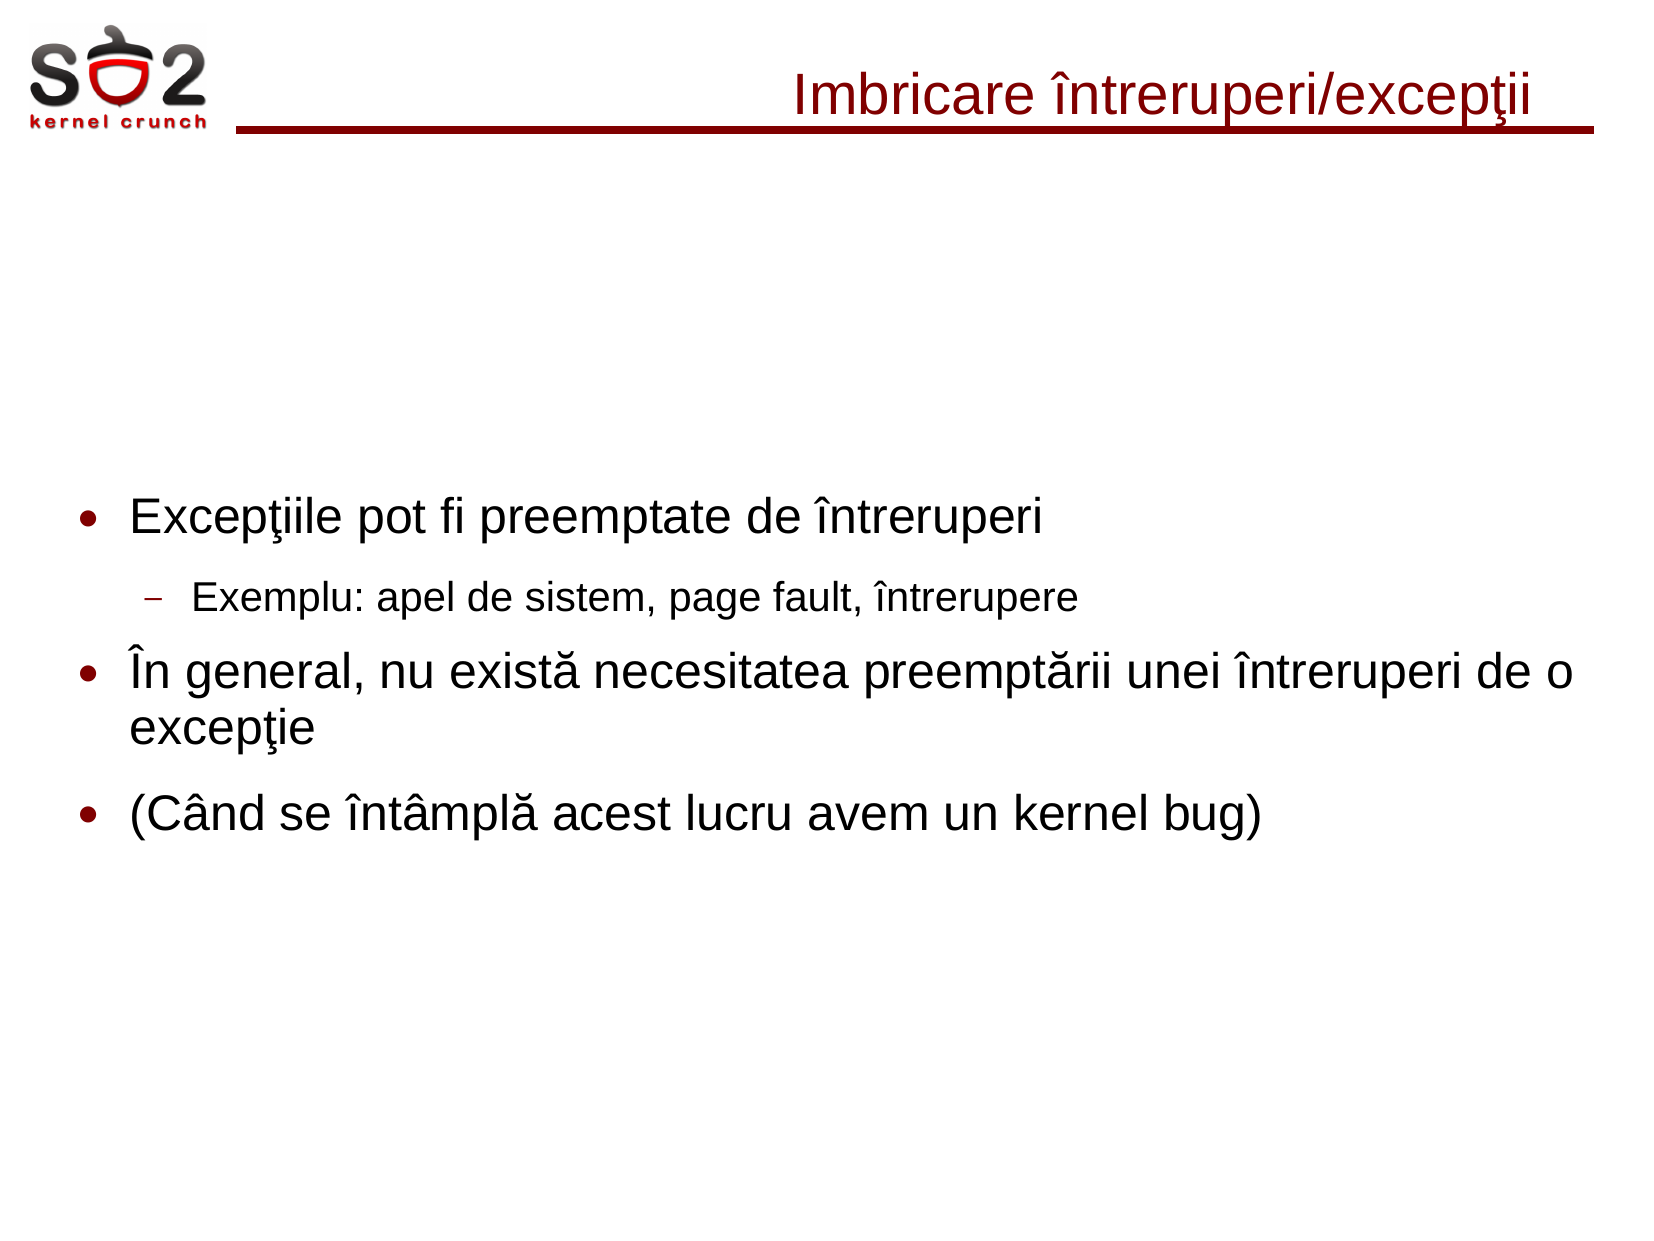

# Imbricare întreruperi/excepţii
Excepţiile pot fi preemptate de întreruperi
Exemplu: apel de sistem, page fault, întrerupere
În general, nu există necesitatea preemptării unei întreruperi de o excepţie
(Când se întâmplă acest lucru avem un kernel bug)